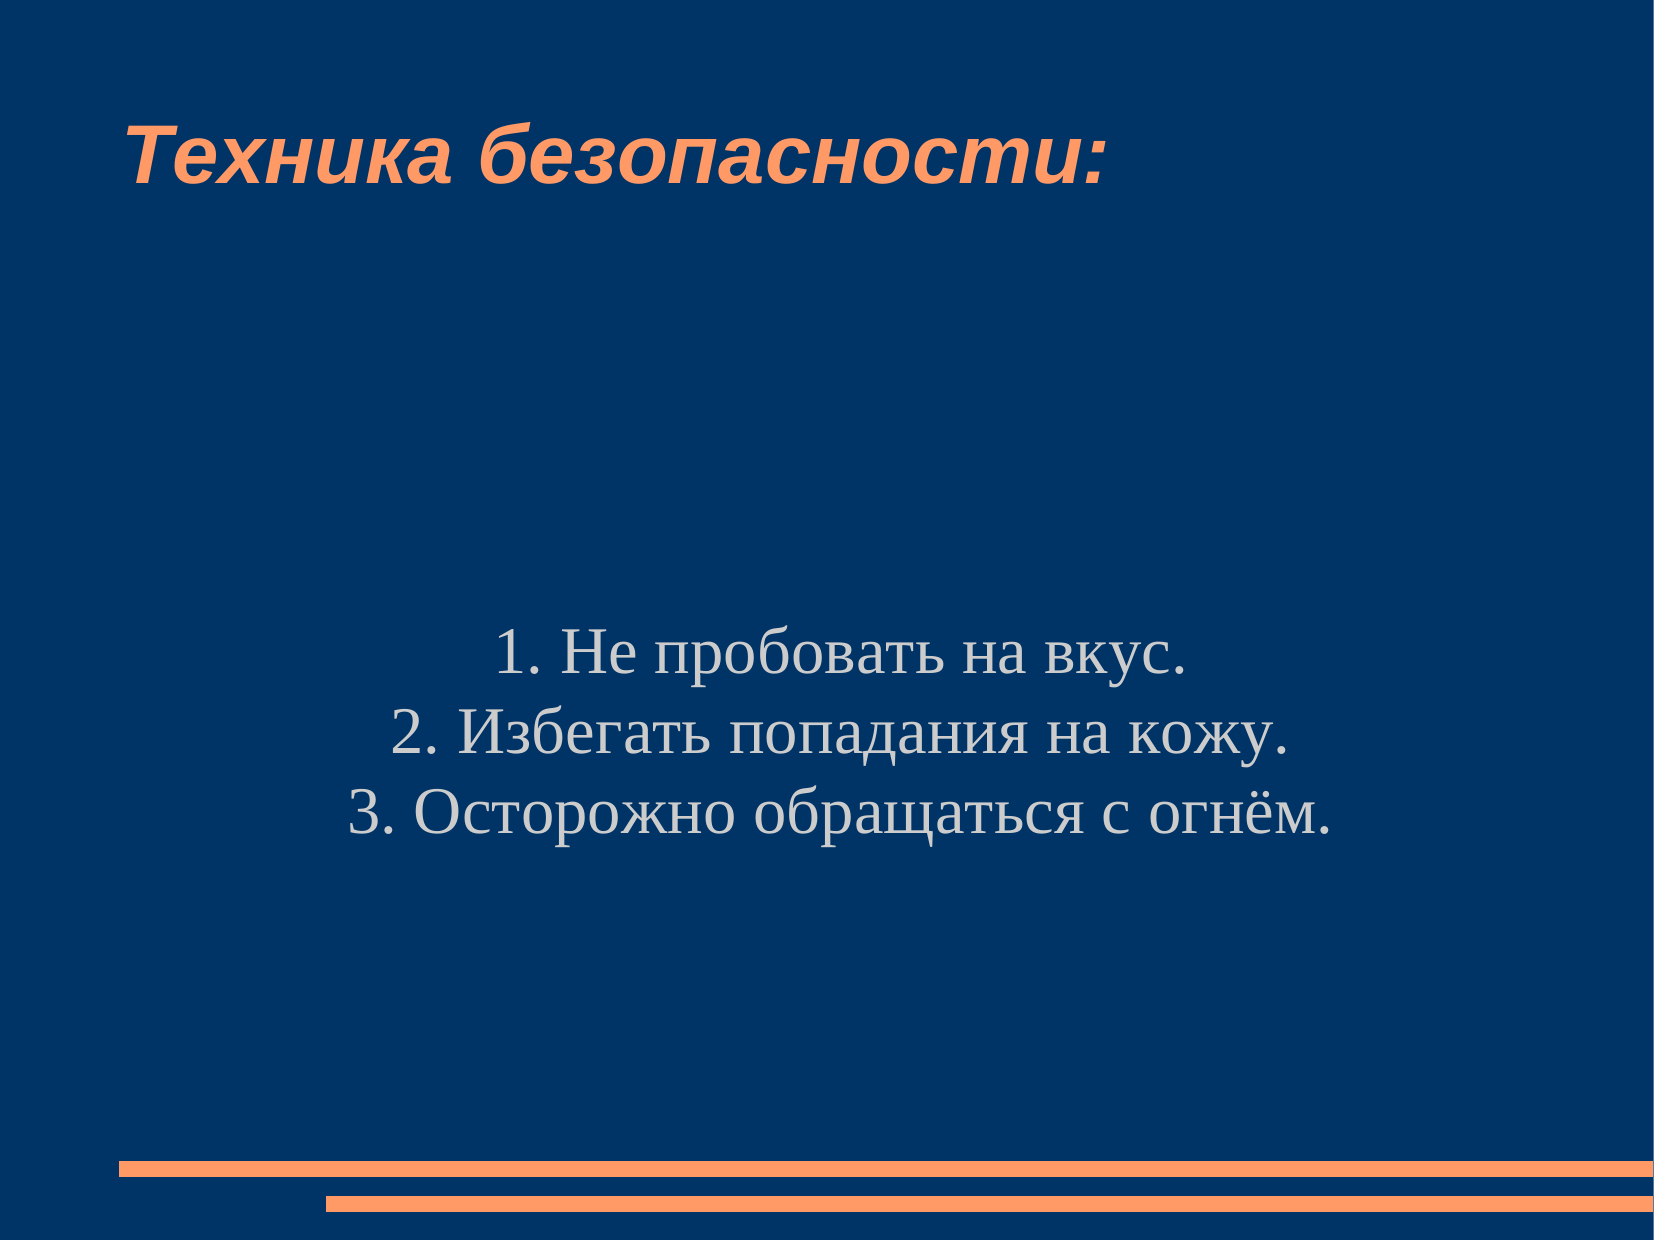

Техника безопасности:
# 1. Не пробовать на вкус.
2. Избегать попадания на кожу.
3. Осторожно обращаться с огнём.